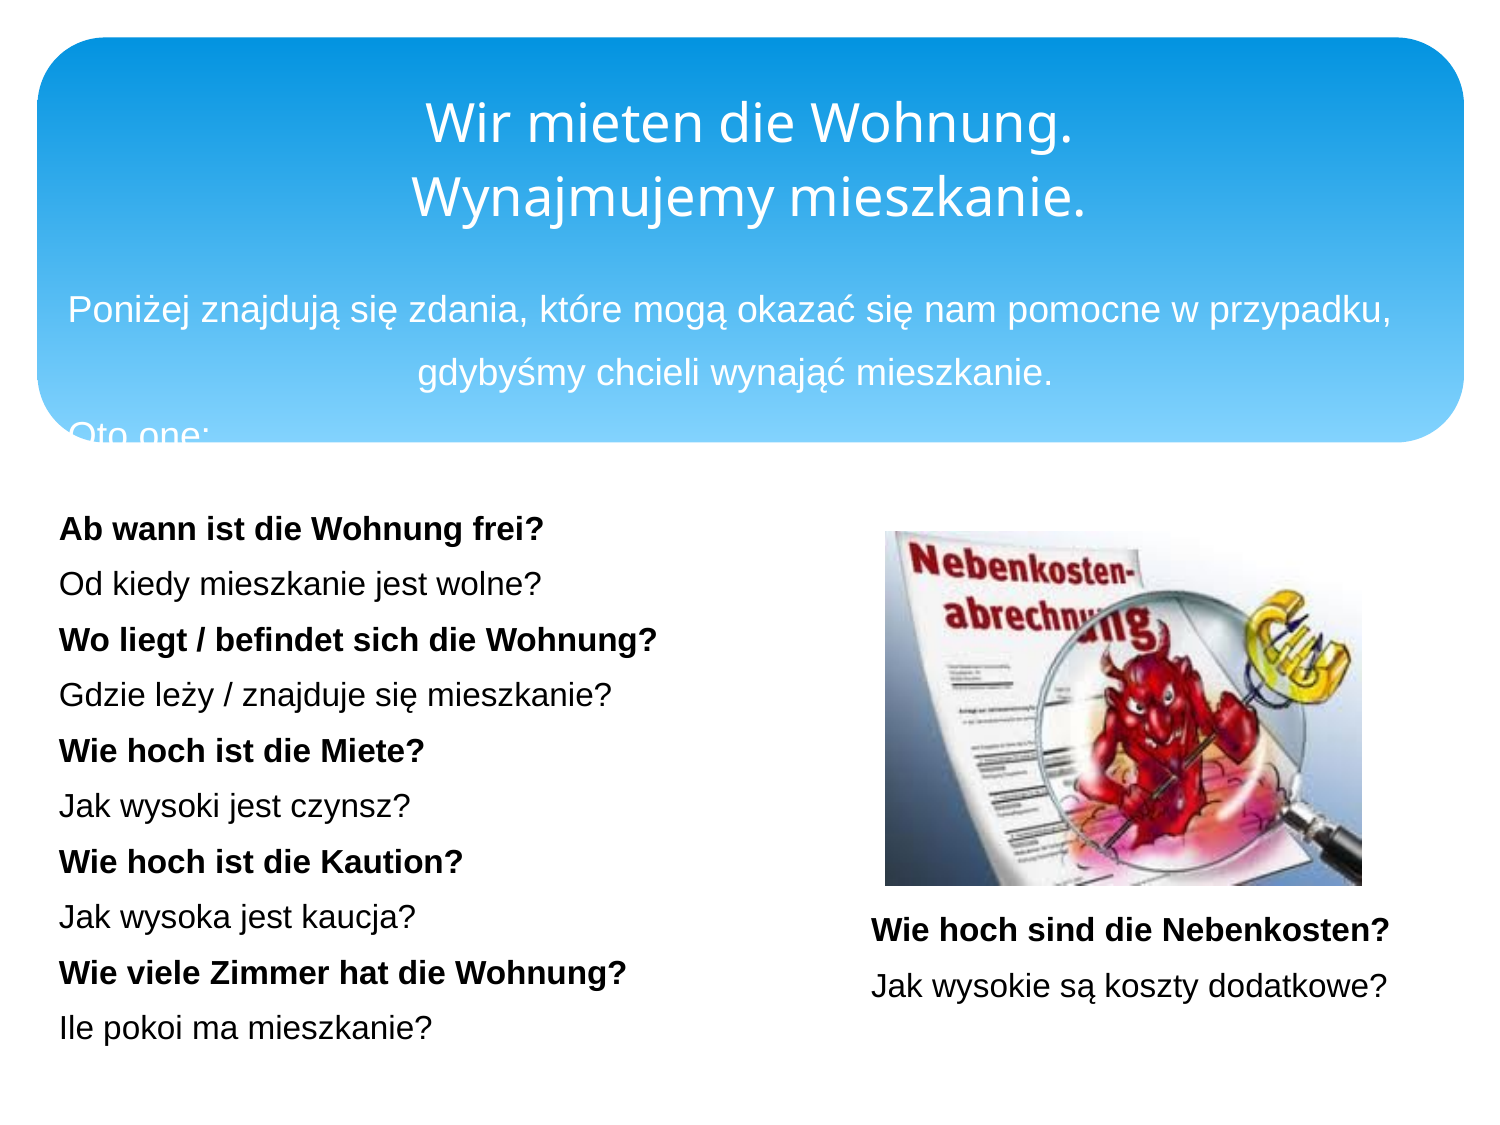

# Wir mieten die Wohnung. Wynajmujemy mieszkanie.
Poniżej znajdują się zdania, które mogą okazać się nam pomocne w przypadku,
gdybyśmy chcieli wynająć mieszkanie.
Oto one:
Ab wann ist die Wohnung frei?
Od kiedy mieszkanie jest wolne?
Wo liegt / befindet sich die Wohnung?
Gdzie leży / znajduje się mieszkanie?
Wie hoch ist die Miete?
Jak wysoki jest czynsz?
Wie hoch ist die Kaution?
Jak wysoka jest kaucja?
Wie viele Zimmer hat die Wohnung?
Ile pokoi ma mieszkanie?
Wie hoch sind die Nebenkosten?
Jak wysokie są koszty dodatkowe?